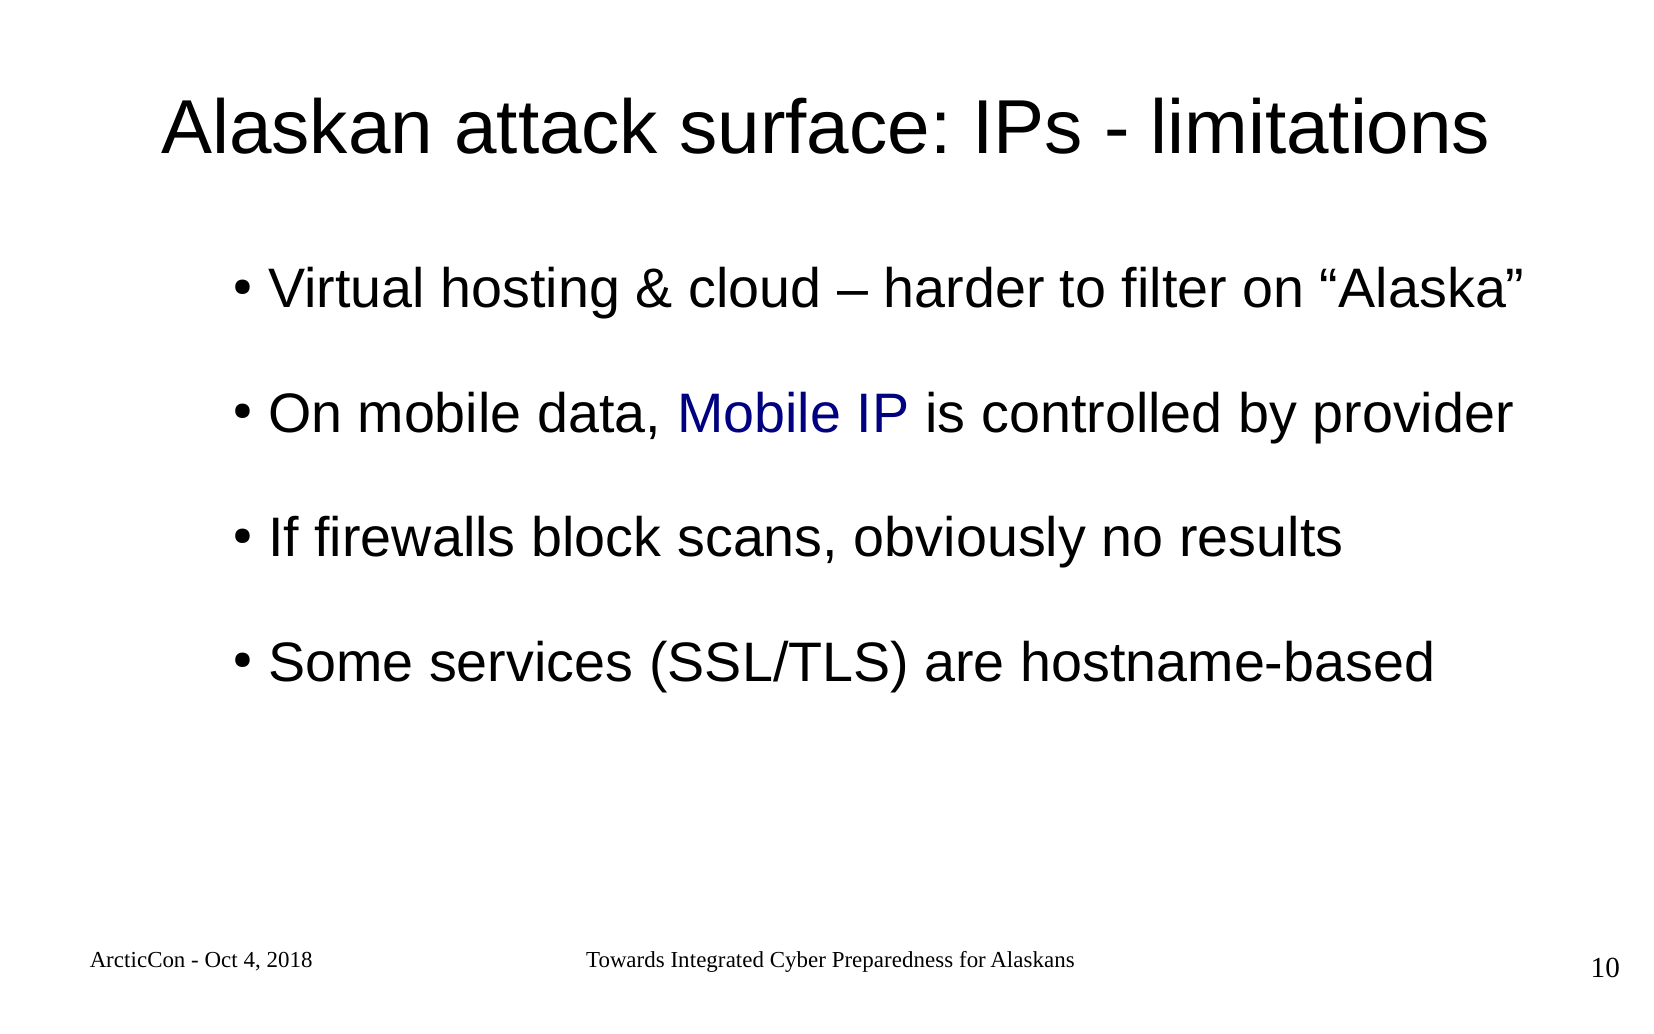

# Alaskan attack surface: IPs - limitations
Virtual hosting & cloud – harder to filter on “Alaska”
On mobile data, Mobile IP is controlled by provider
If firewalls block scans, obviously no results
Some services (SSL/TLS) are hostname-based